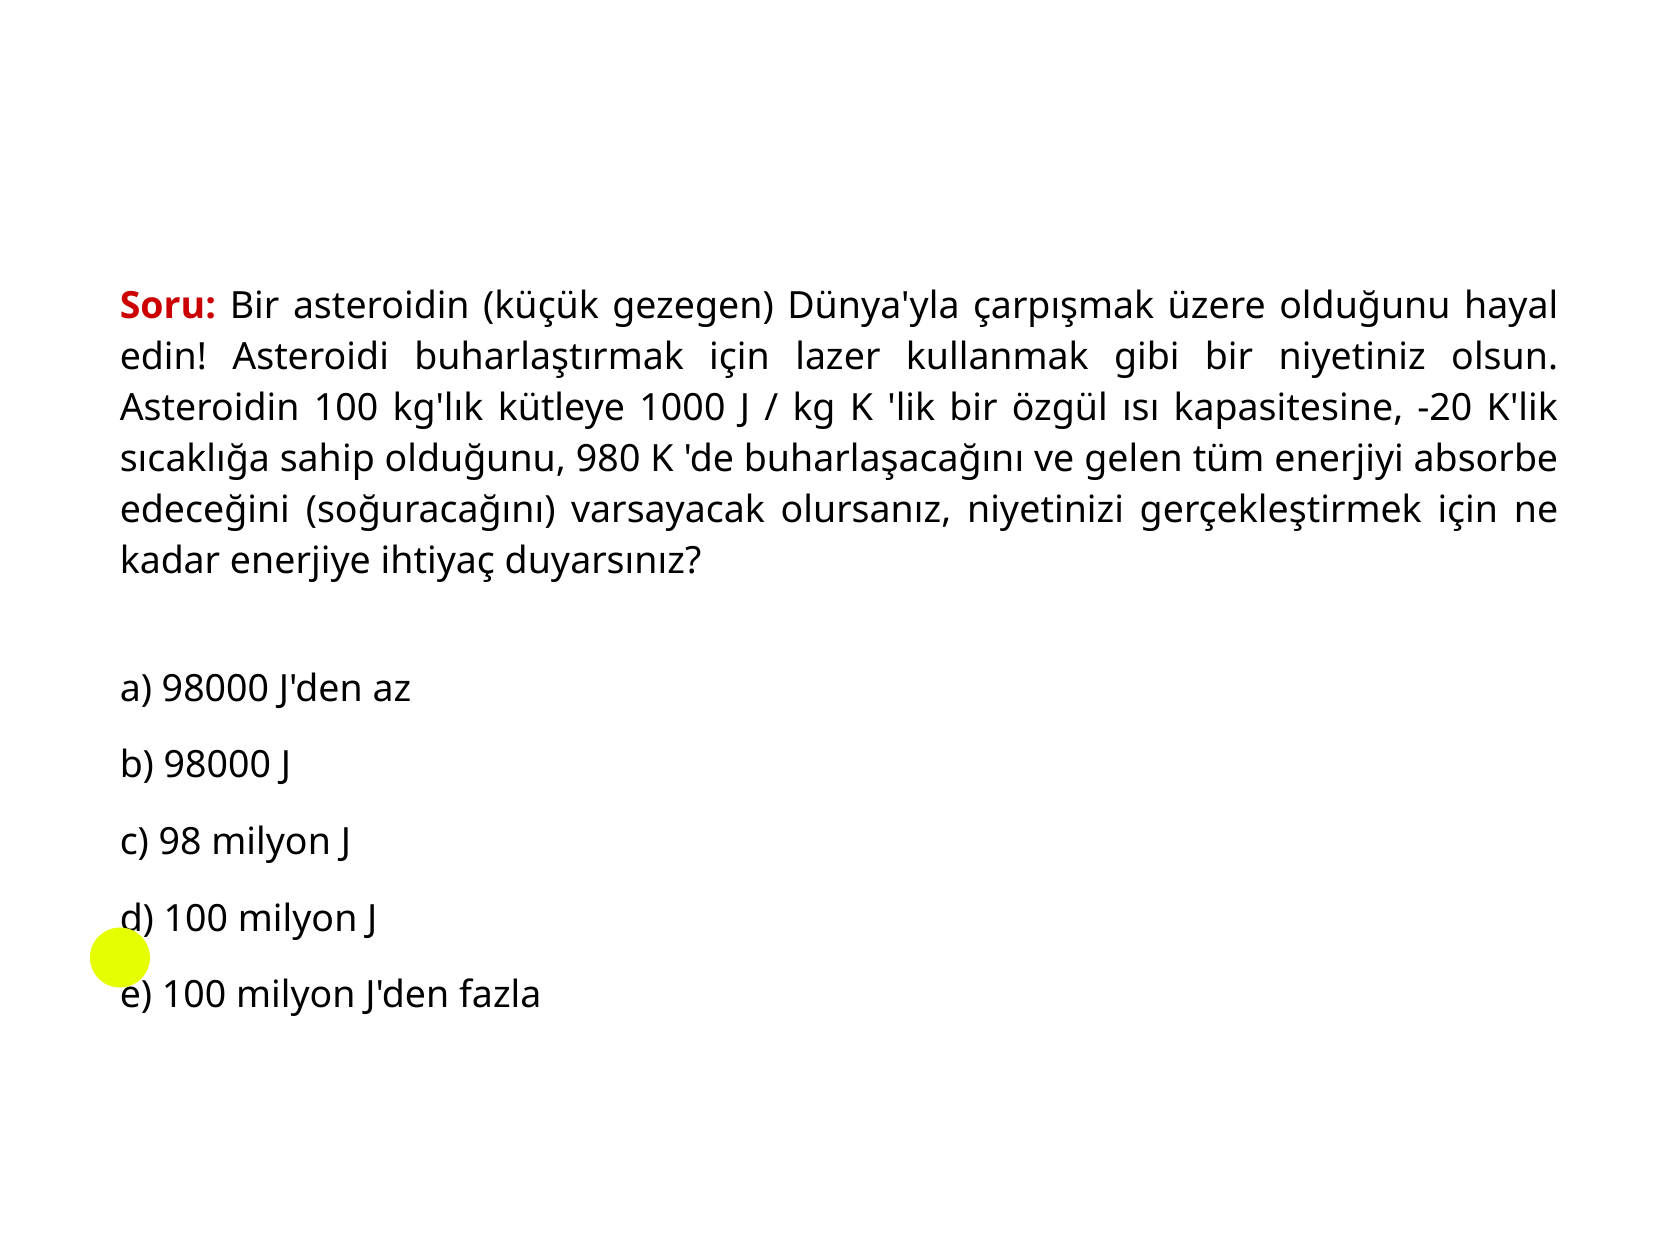

Soru: Bir asteroidin (küçük gezegen) Dünya'yla çarpışmak üzere olduğunu hayal edin! Asteroidi buharlaştırmak için lazer kullanmak gibi bir niyetiniz olsun. Asteroidin 100 kg'lık kütleye 1000 J / kg K 'lik bir özgül ısı kapasitesine, -20 K'lik sıcaklığa sahip olduğunu, 980 K 'de buharlaşacağını ve gelen tüm enerjiyi absorbe edeceğini (soğuracağını) varsayacak olursanız, niyetinizi gerçekleştirmek için ne kadar enerjiye ihtiyaç duyarsınız?
a) 98000 J'den az
b) 98000 J
c) 98 milyon J
d) 100 milyon J
e) 100 milyon J'den fazla